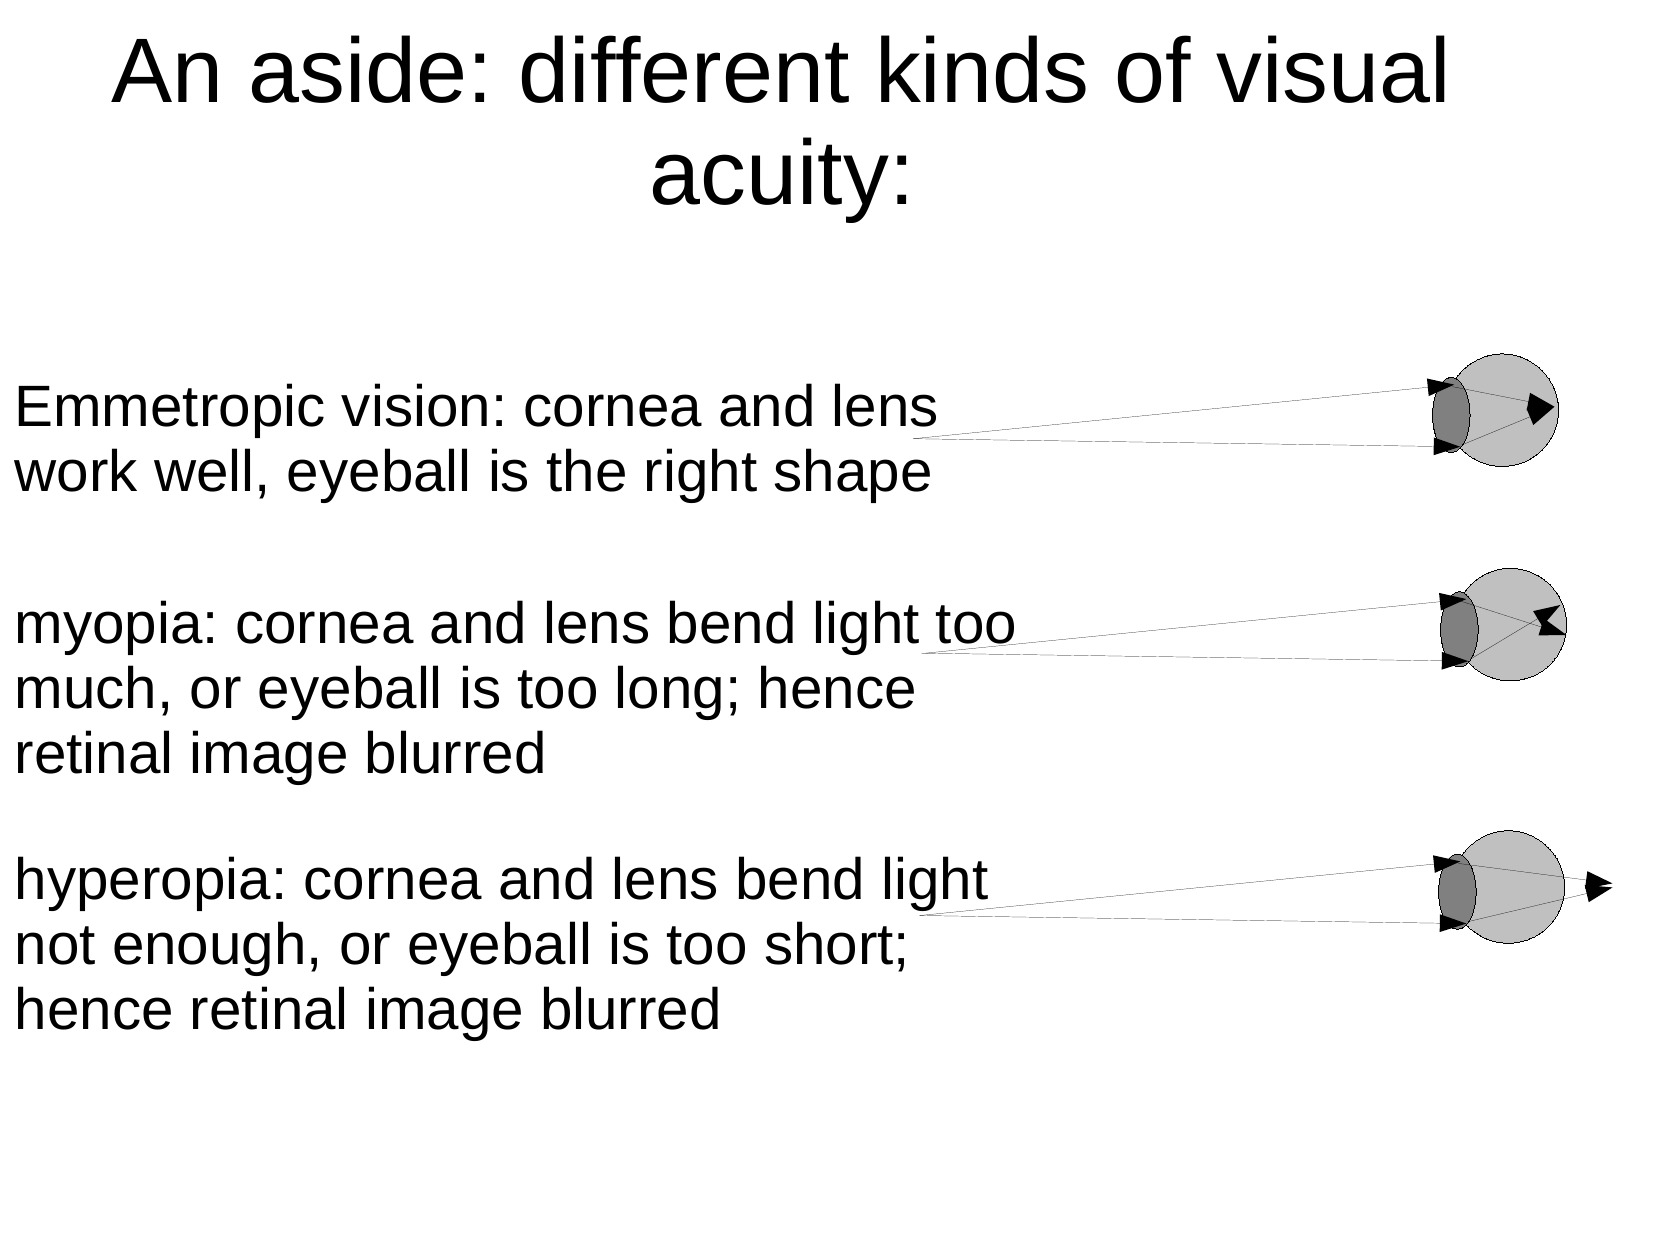

# An aside: different kinds of visual acuity:
Emmetropic vision: cornea and lens work well, eyeball is the right shape
myopia: cornea and lens bend light too much, or eyeball is too long; hence retinal image blurred
hyperopia: cornea and lens bend light not enough, or eyeball is too short; hence retinal image blurred